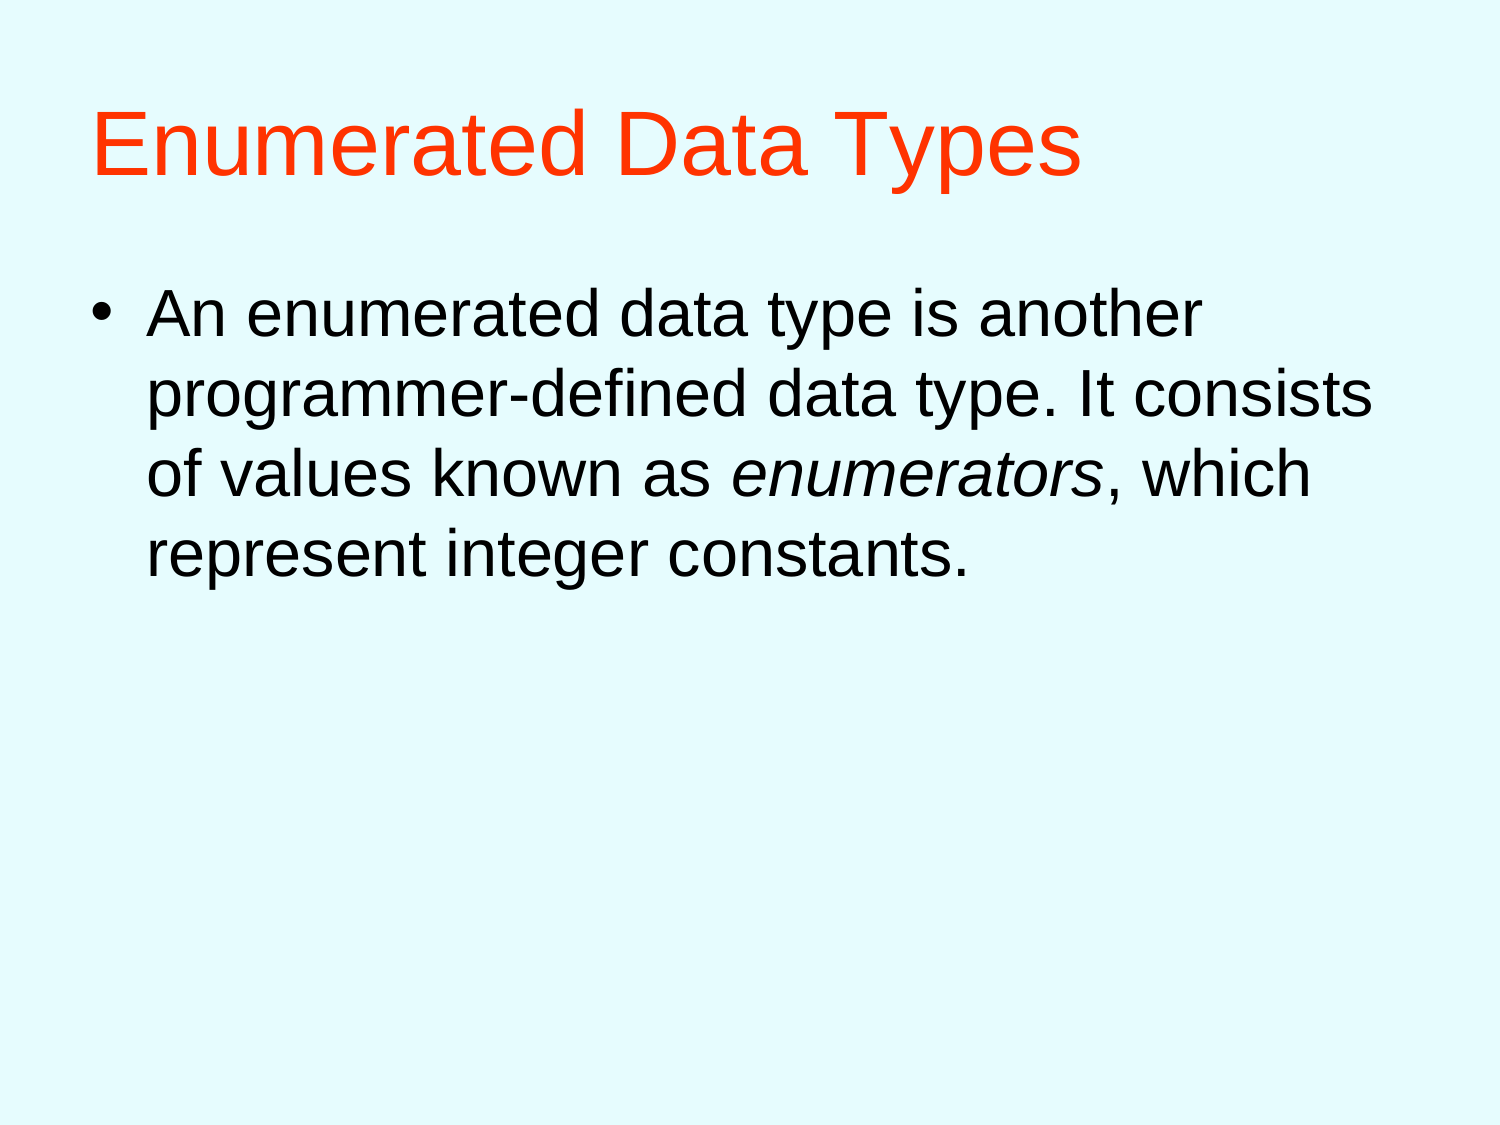

# Enumerated Data Types
An enumerated data type is another programmer-defined data type. It consists of values known as enumerators, which represent integer constants.